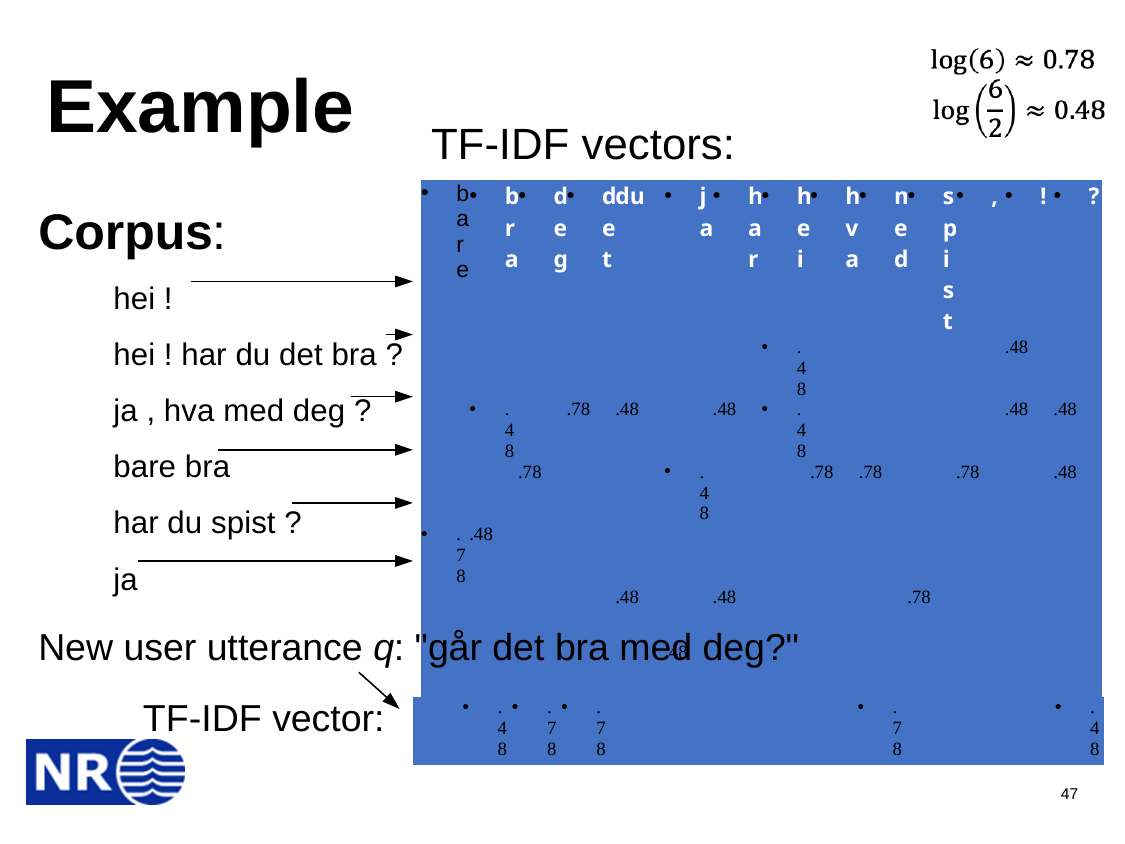

# Example
TF-IDF vectors:
| bare | bra | deg | det | du | ja | har | hei | hva | med | spist | , | ! | ? |
| --- | --- | --- | --- | --- | --- | --- | --- | --- | --- | --- | --- | --- | --- |
| | | | | | | | .48 | | | | | .48 | |
| | .48 | | .78 | .48 | | .48 | .48 | | | | | .48 | .48 |
| | | .78 | | | .48 | | | .78 | .78 | | .78 | | .48 |
| .78 | .48 | | | | | | | | | | | | |
| | | | | .48 | | .48 | | | | .78 | | | |
| | | | | | .48 | | | | | | | | |
Corpus:
hei !
hei ! har du det bra ?
ja , hva med deg ?
bare bra
har du spist ?
ja
New user utterance q: "går det bra med deg?"
TF-IDF vector:
| | .48 | .78 | .78 | | | | | | .78 | | | | .48 |
| --- | --- | --- | --- | --- | --- | --- | --- | --- | --- | --- | --- | --- | --- |